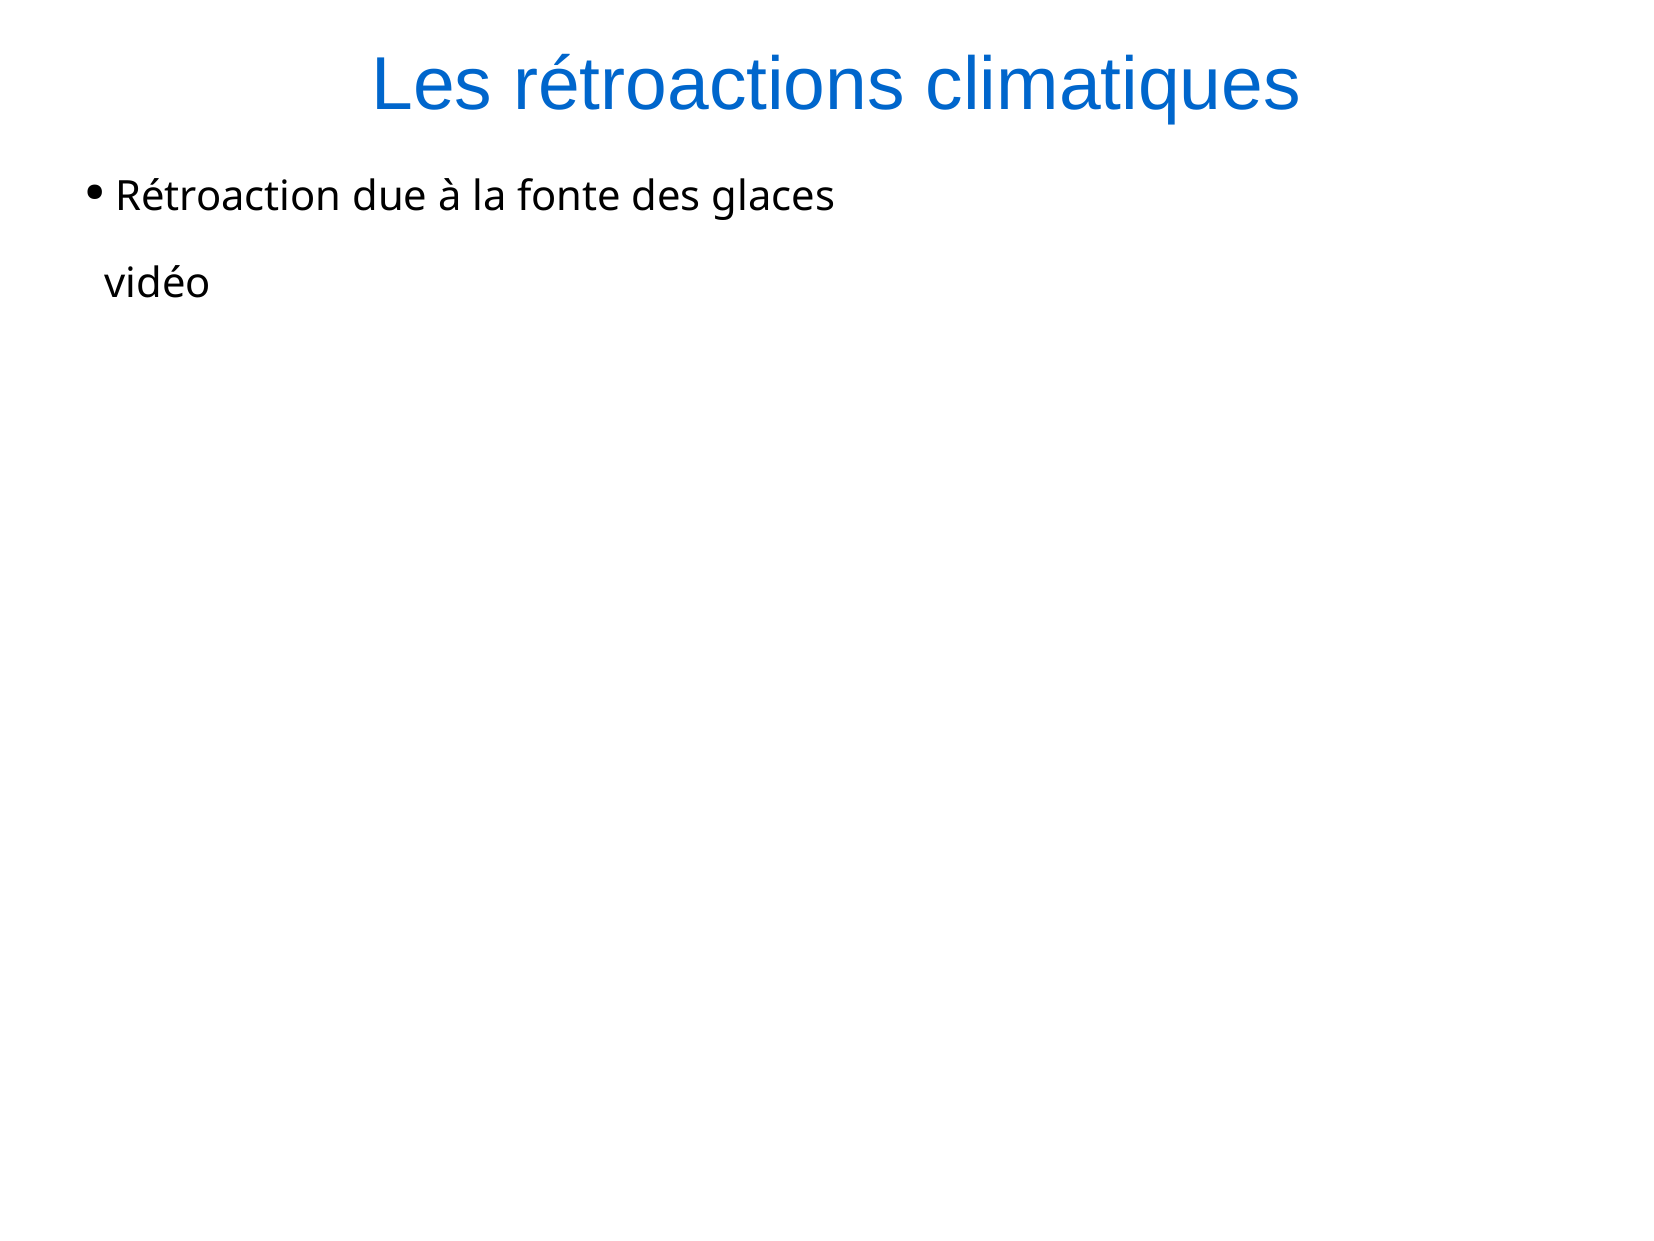

Les rétroactions climatiques
 Rétroaction due à la fonte des glaces
vidéo